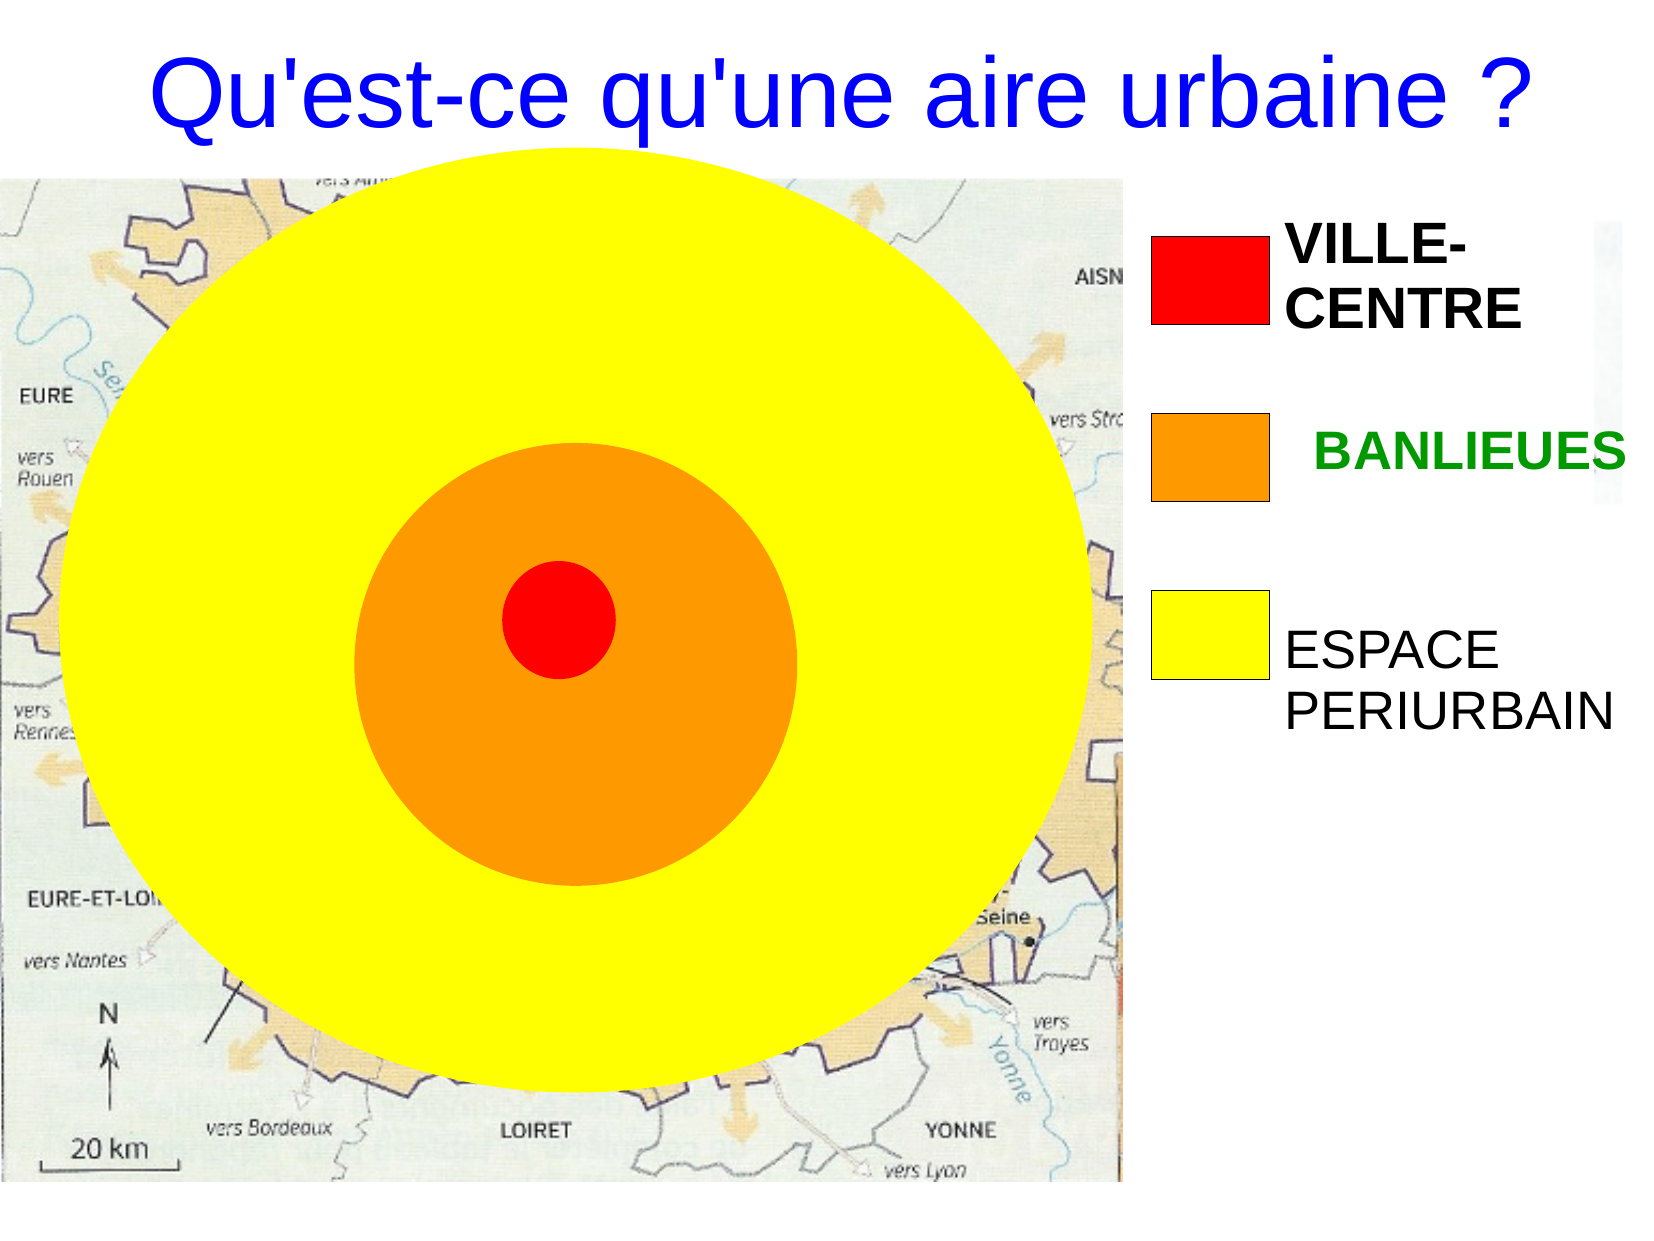

Qu'est-ce qu'une aire urbaine ?
VILLE-CENTRE
ESPACE
PERIURBAIN
BANLIEUES